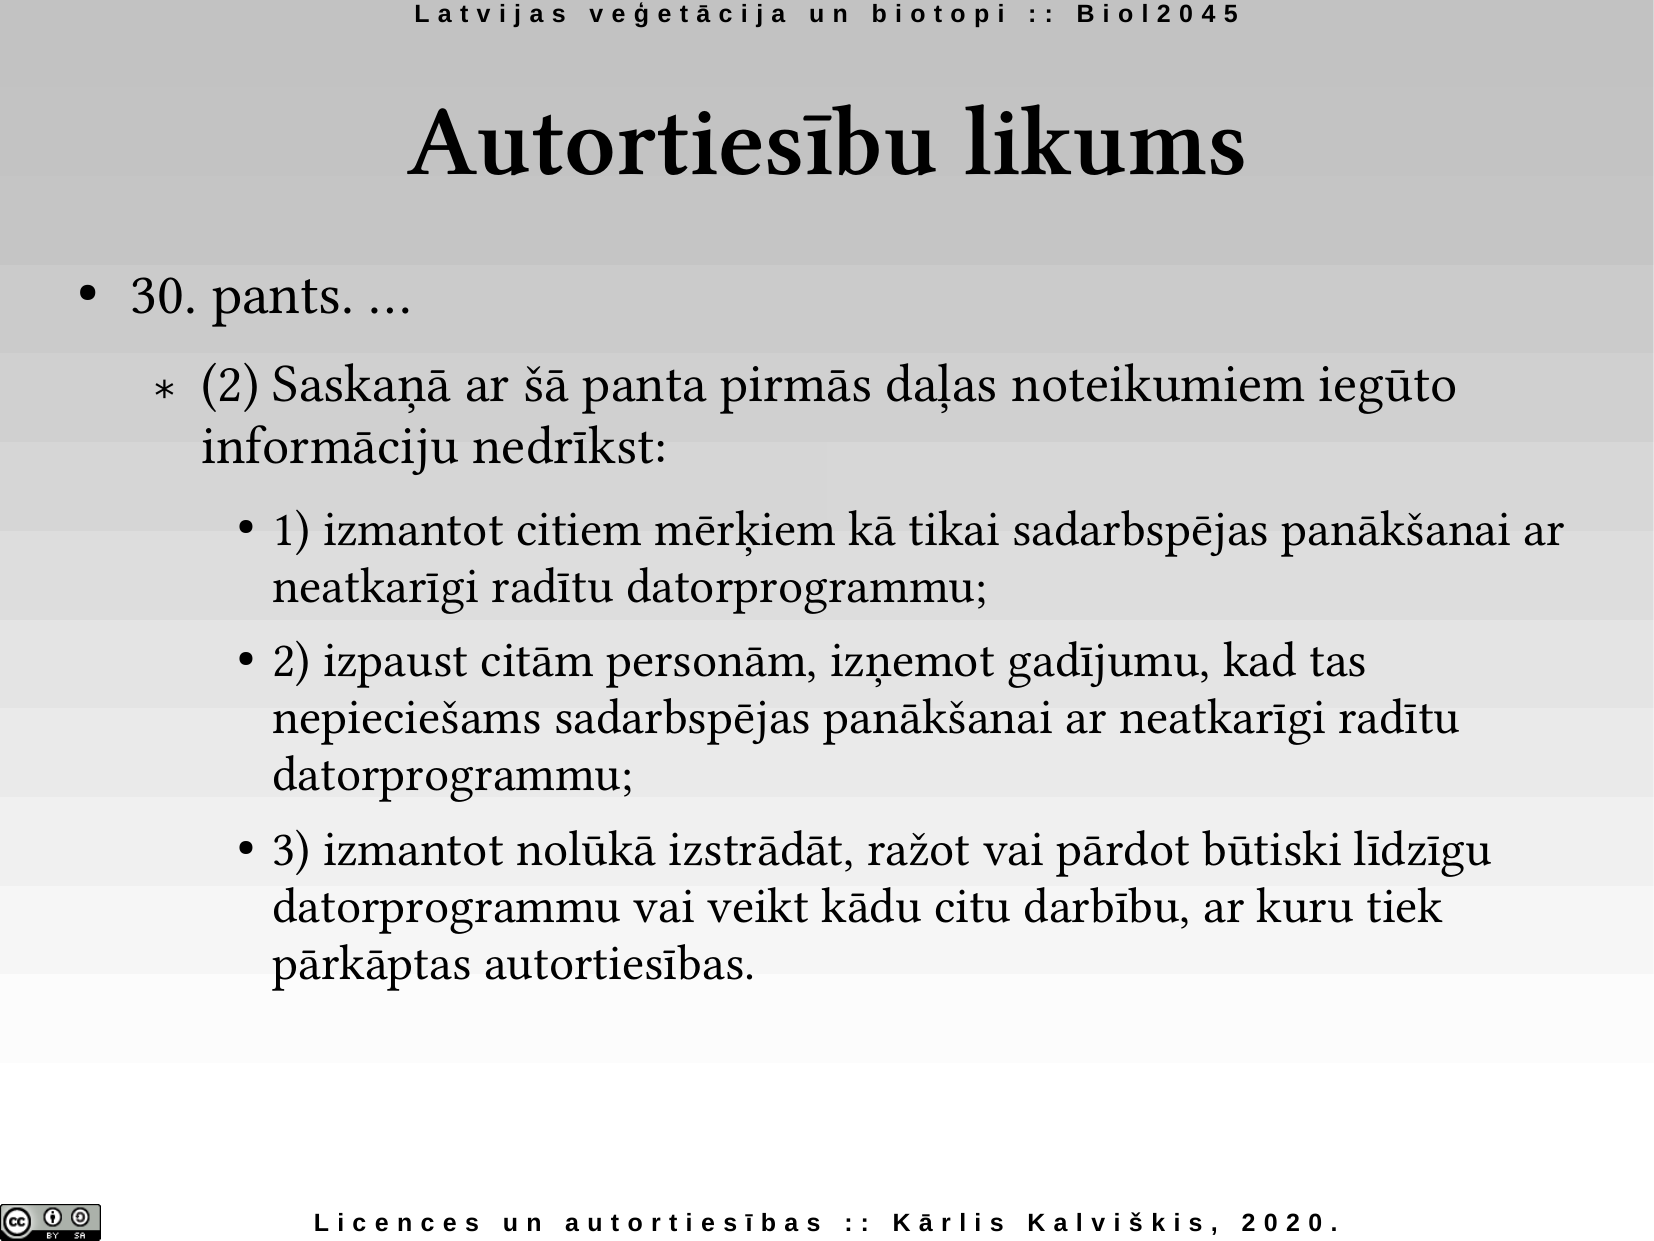

# Autortiesību likums
30. pants. ...
(2) Saskaņā ar šā panta pirmās daļas noteikumiem iegūto informāciju nedrīkst:
1) izmantot citiem mērķiem kā tikai sadarbspējas panākšanai ar neatkarīgi radītu datorprogrammu;
2) izpaust citām personām, izņemot gadījumu, kad tas nepieciešams sadarbspējas panākšanai ar neatkarīgi radītu datorprogrammu;
3) izmantot nolūkā izstrādāt, ražot vai pārdot būtiski līdzīgu datorprogrammu vai veikt kādu citu darbību, ar kuru tiek pārkāptas autortiesības.